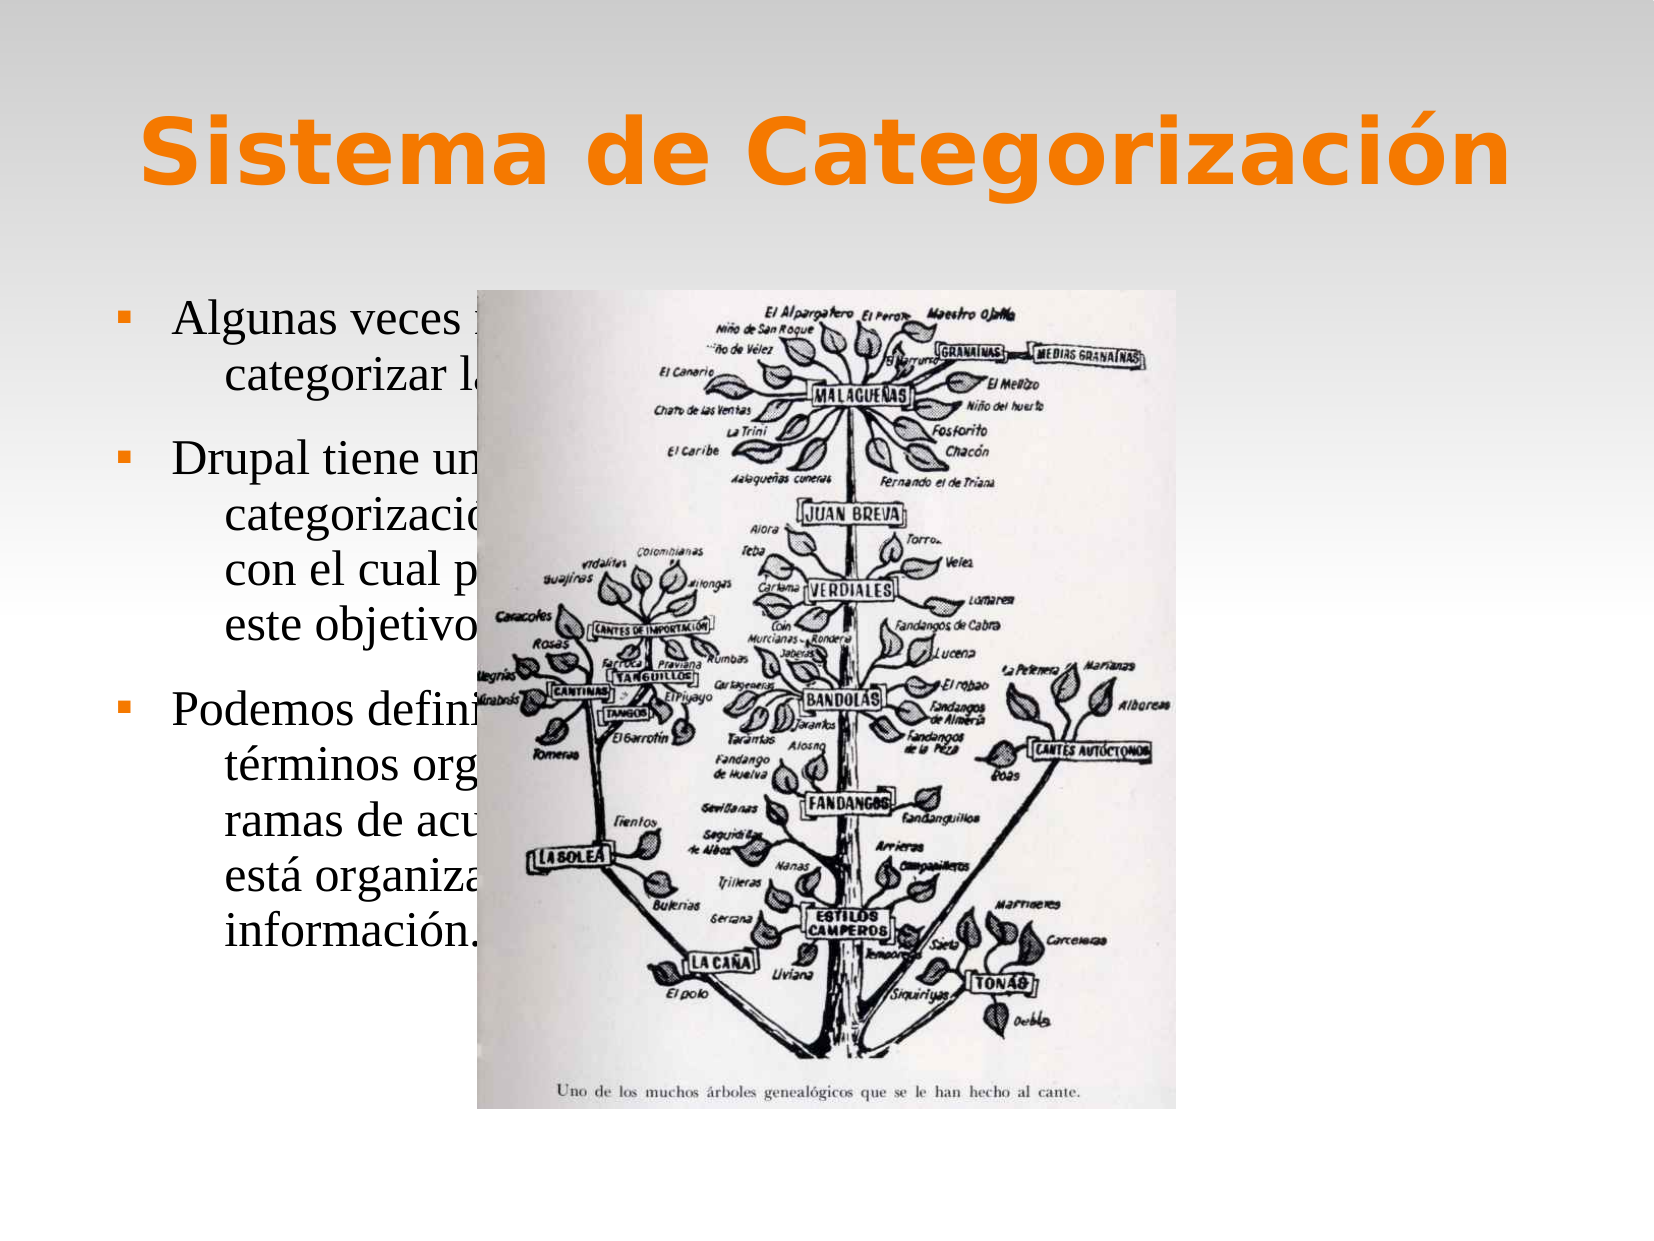

# Sistema de Categorización
Algunas veces necesitamos categorizar la información.
Drupal tiene un sistema de categorización (taxonomías) con el cual podemos cumplir este objetivo.
Podemos definir vocabularios y términos organizados en ramas de acuerdo a como está organizada nuestra información.